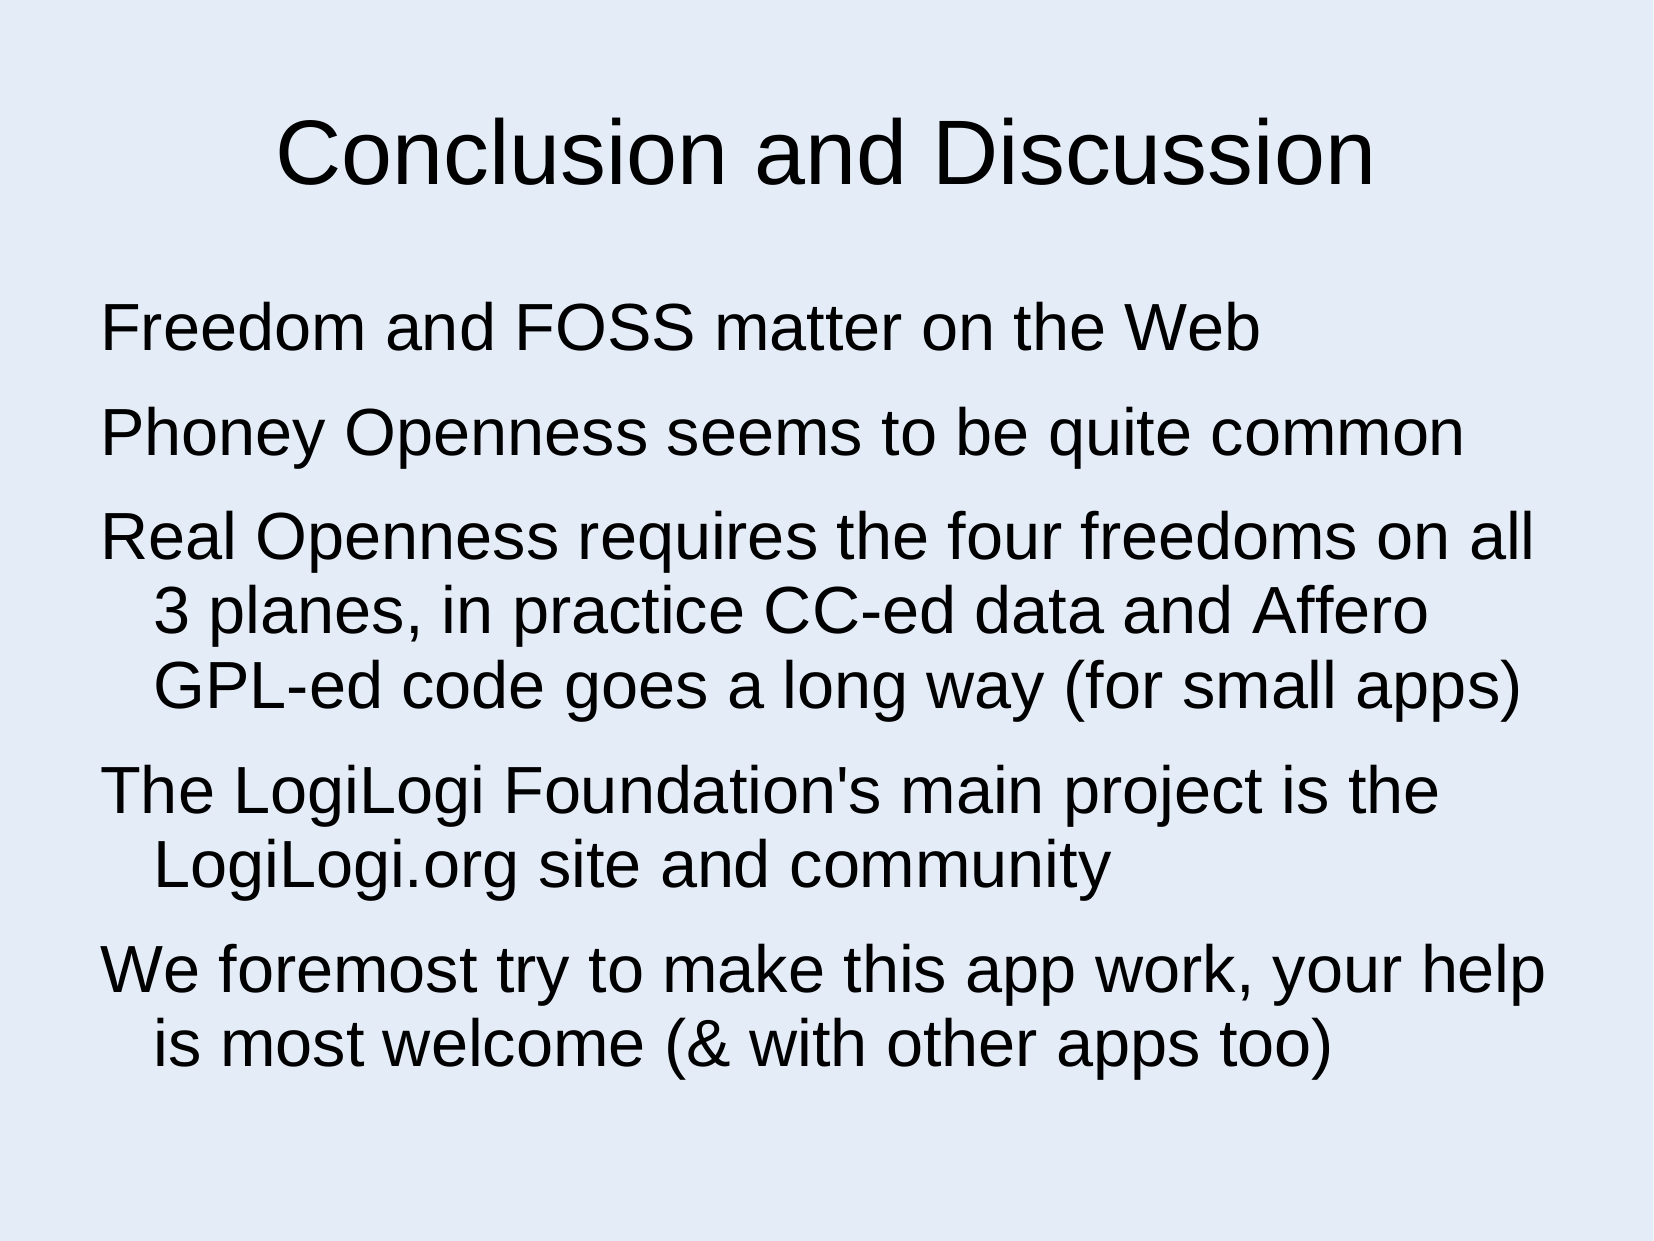

# Conclusion and Discussion
Freedom and FOSS matter on the Web
Phoney Openness seems to be quite common
Real Openness requires the four freedoms on all 3 planes, in practice CC-ed data and Affero GPL-ed code goes a long way (for small apps)
The LogiLogi Foundation's main project is the LogiLogi.org site and community
We foremost try to make this app work, your help is most welcome (& with other apps too)